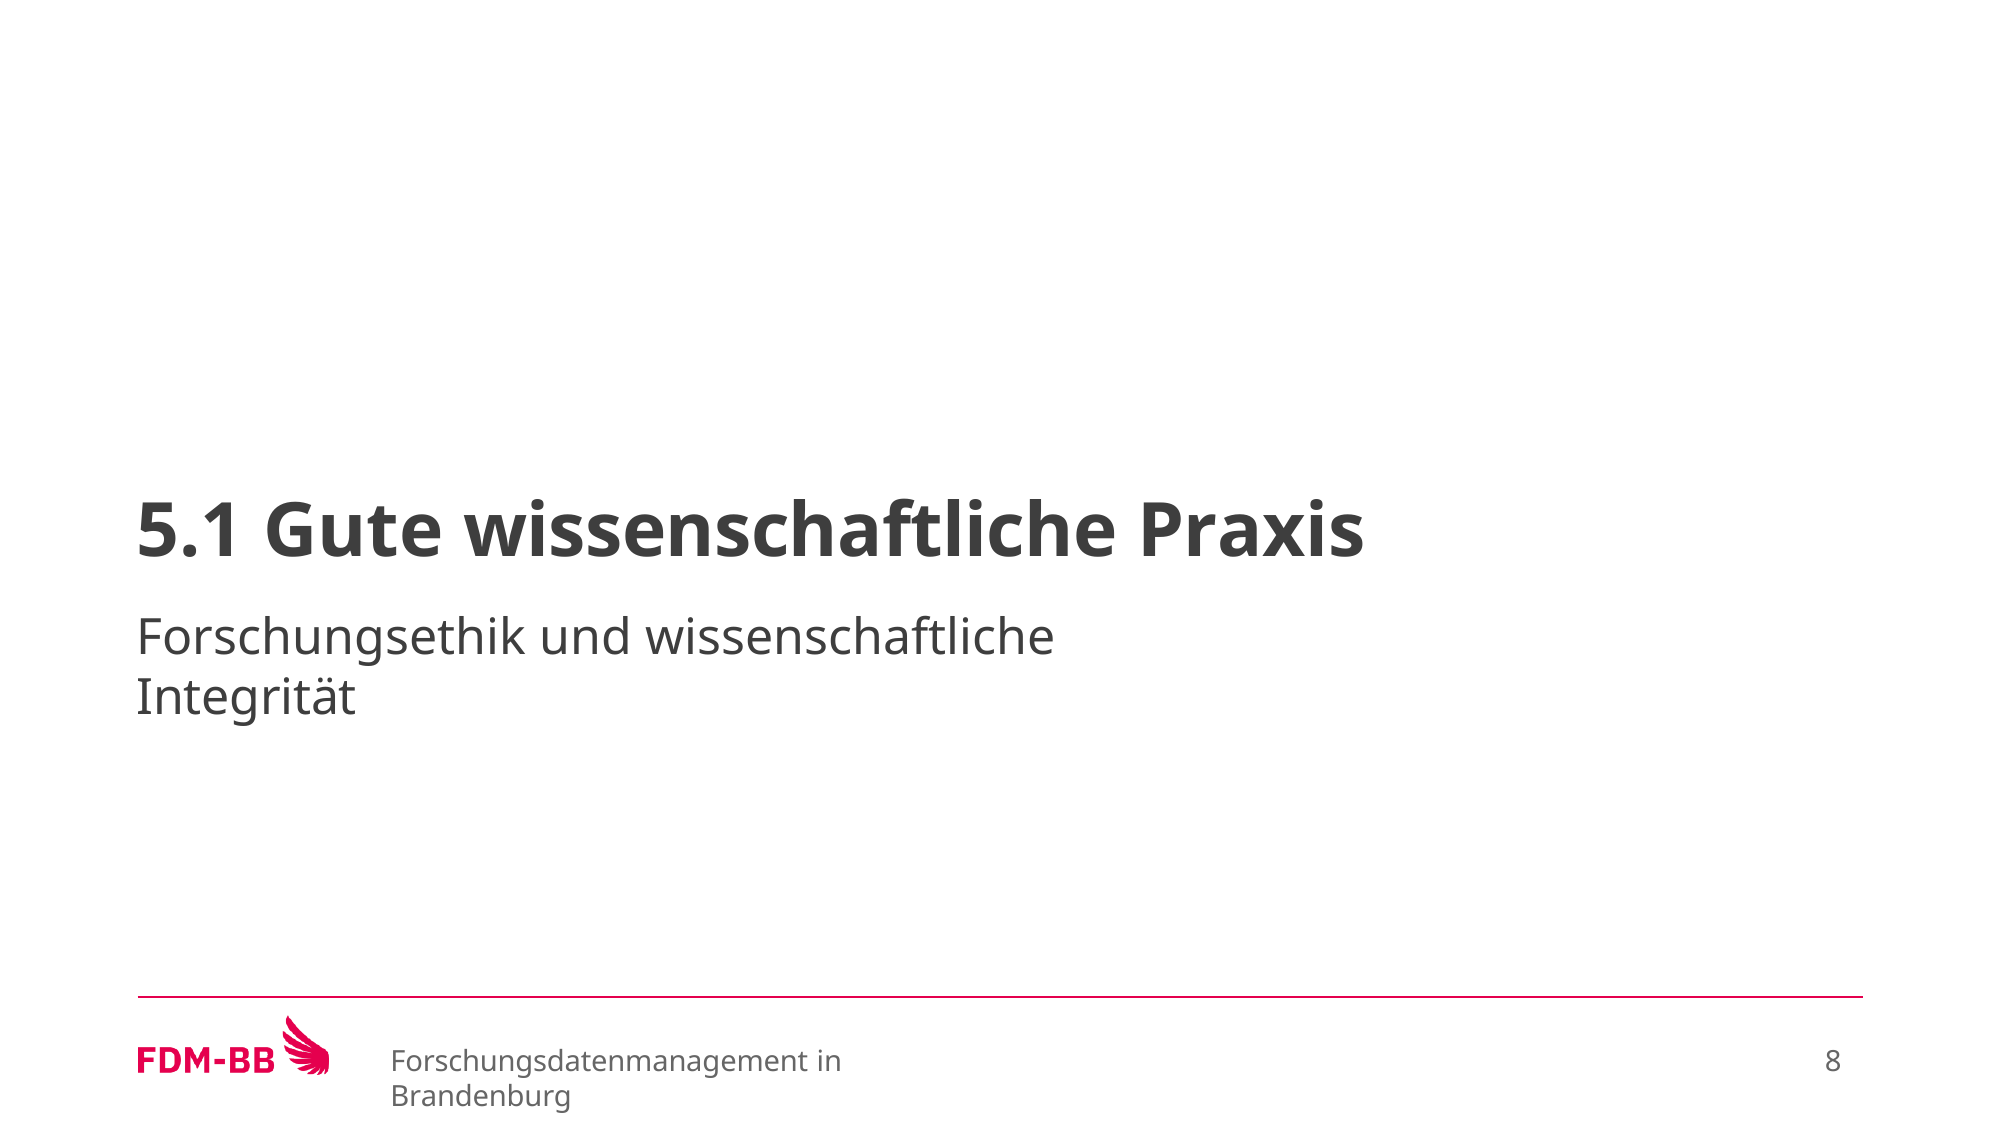

# 5.1 Gute wissenschaftliche Praxis
Forschungsethik und wissenschaftliche Integrität
Forschungsdatenmanagement in Brandenburg
8